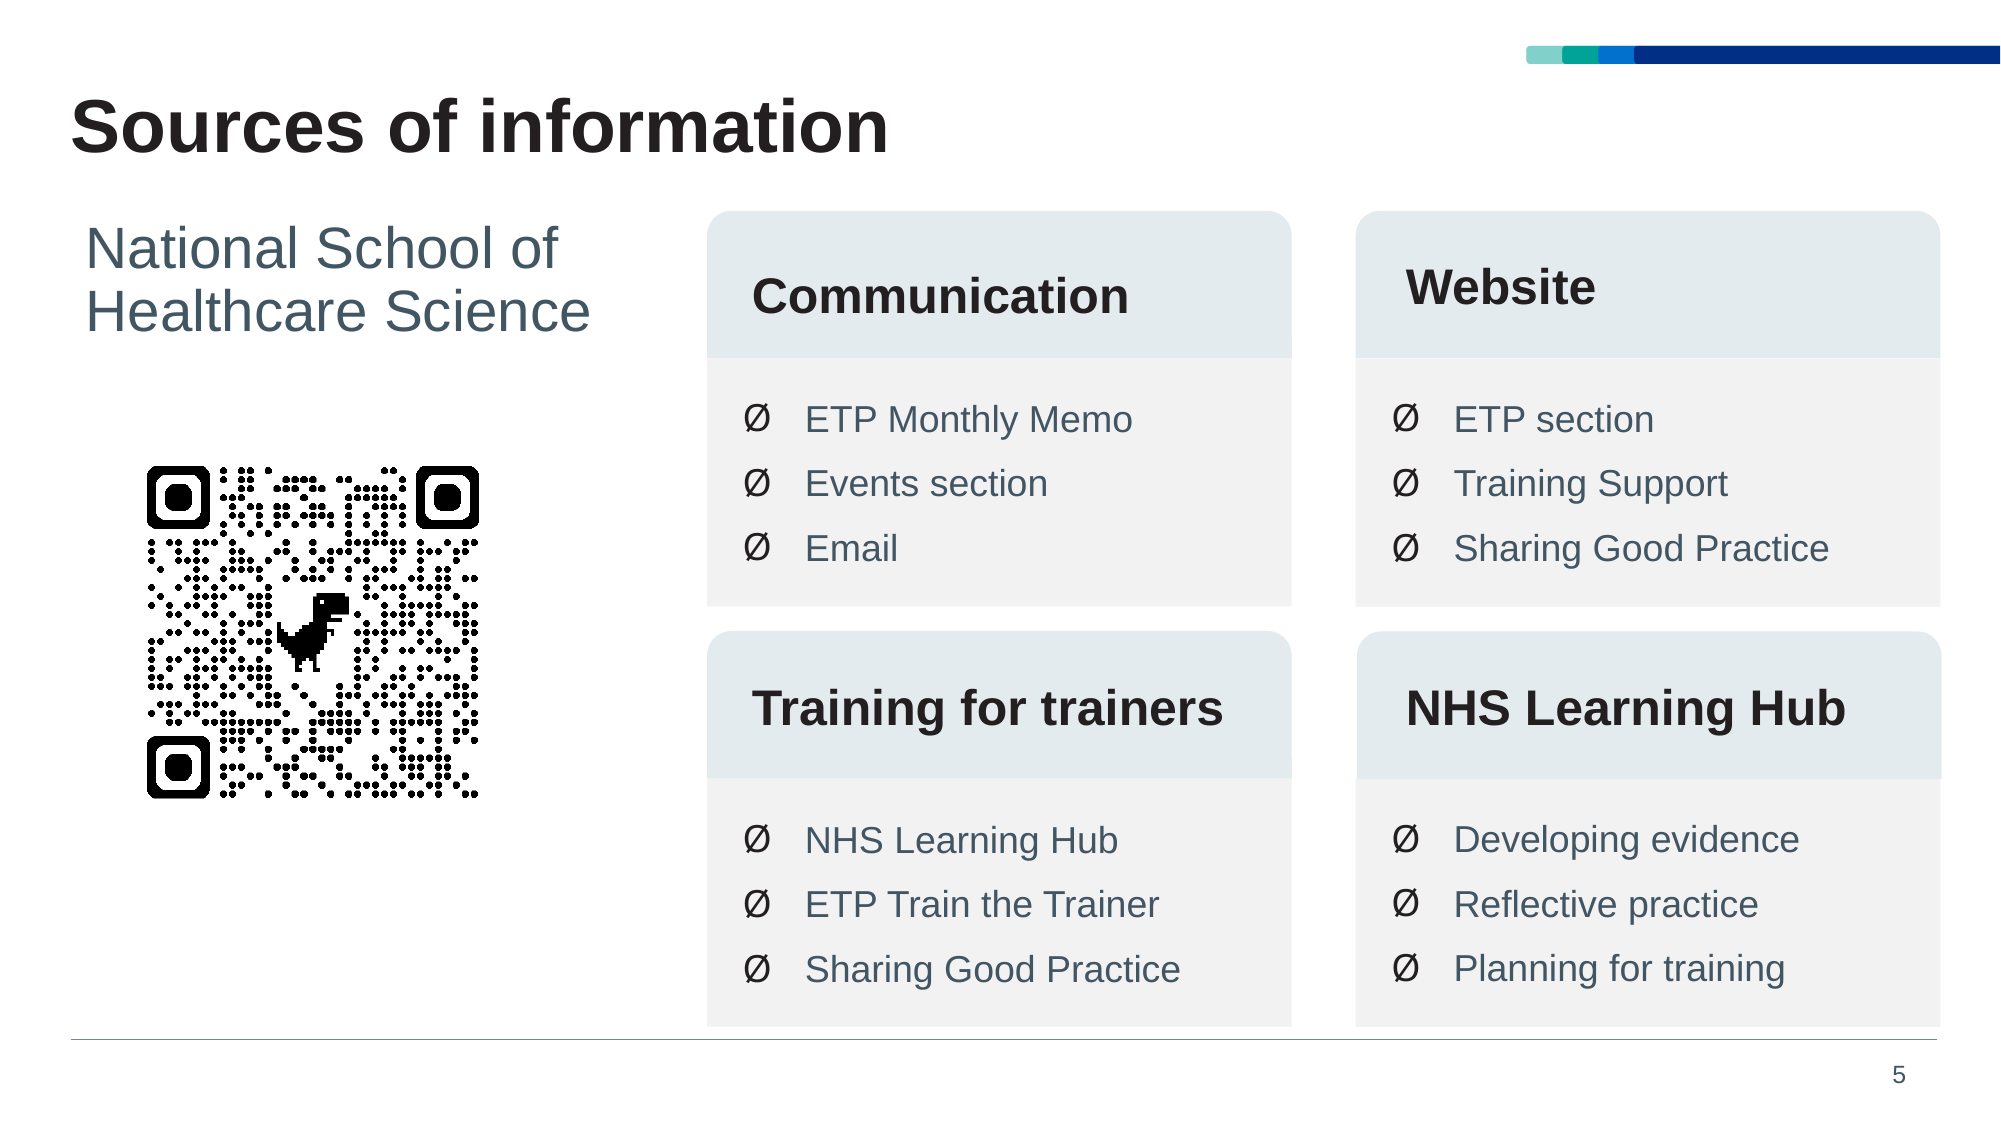

Sources of information
National School of Healthcare Science
Website
Communication
# ETP Monthly Memo
Events section
Email
ETP section
Training Support
Sharing Good Practice
Training for trainers
NHS Learning Hub
NHS Learning Hub
ETP Train the Trainer
Sharing Good Practice
Developing evidence
Reflective practice
Planning for training